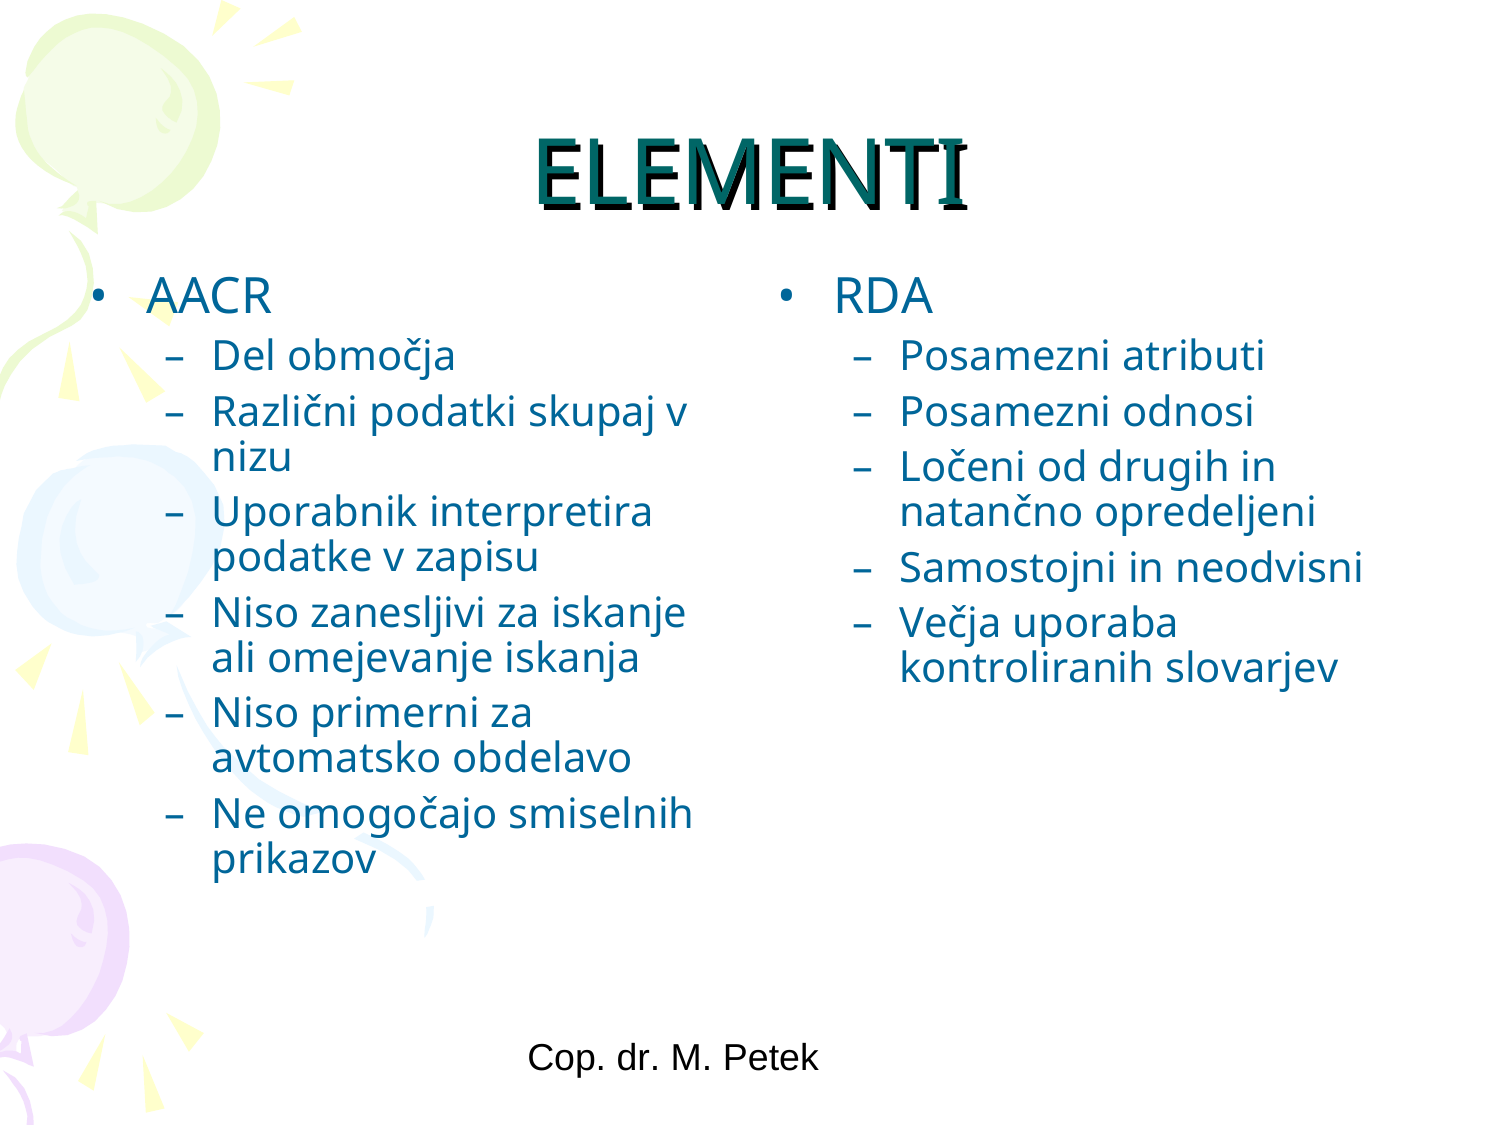

# ELEMENTI
AACR
Del območja
Različni podatki skupaj v nizu
Uporabnik interpretira podatke v zapisu
Niso zanesljivi za iskanje ali omejevanje iskanja
Niso primerni za avtomatsko obdelavo
Ne omogočajo smiselnih prikazov
RDA
Posamezni atributi
Posamezni odnosi
Ločeni od drugih in natančno opredeljeni
Samostojni in neodvisni
Večja uporaba kontroliranih slovarjev
Cop. dr. M. Petek